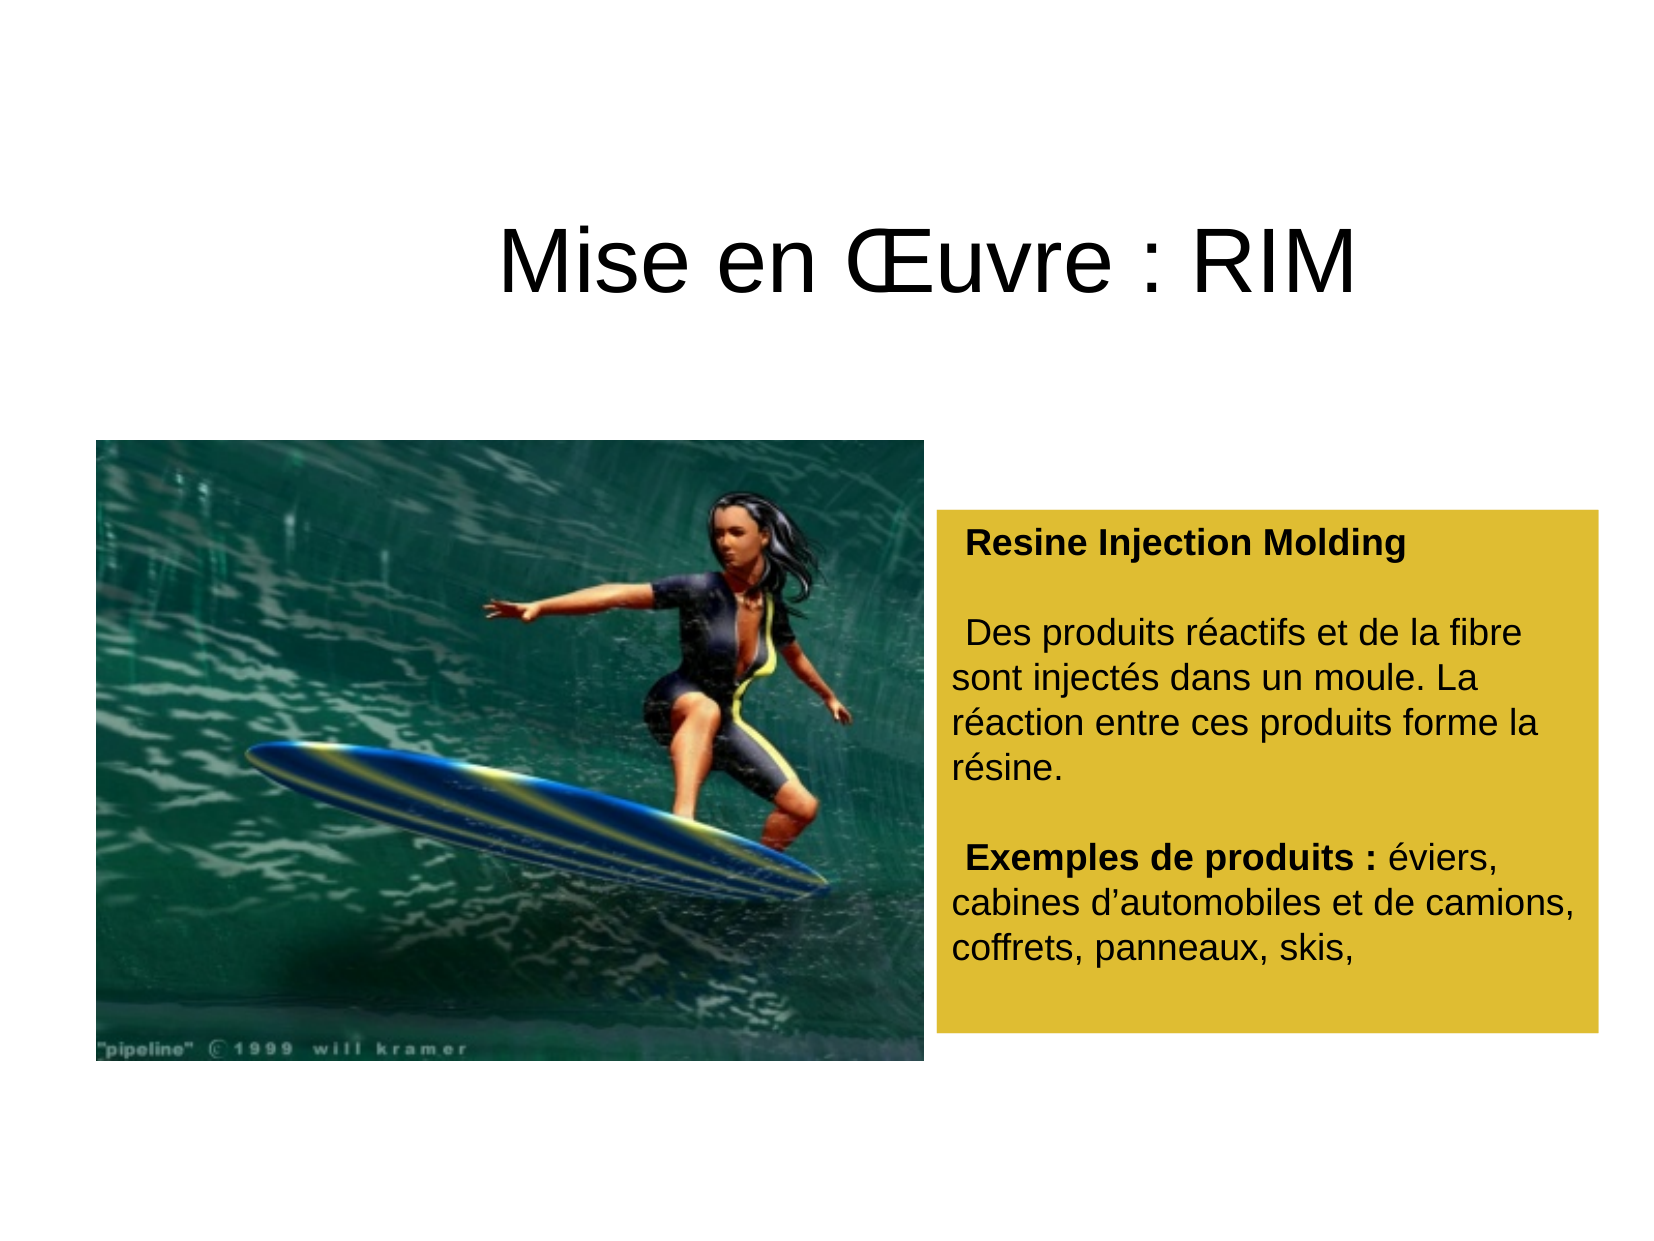

# Mise en Œuvre : RIM
Resine Injection Molding
Des produits réactifs et de la fibre sont injectés dans un moule. La réaction entre ces produits forme la résine.
Exemples de produits : éviers, cabines d’automobiles et de camions, coffrets, panneaux, skis,